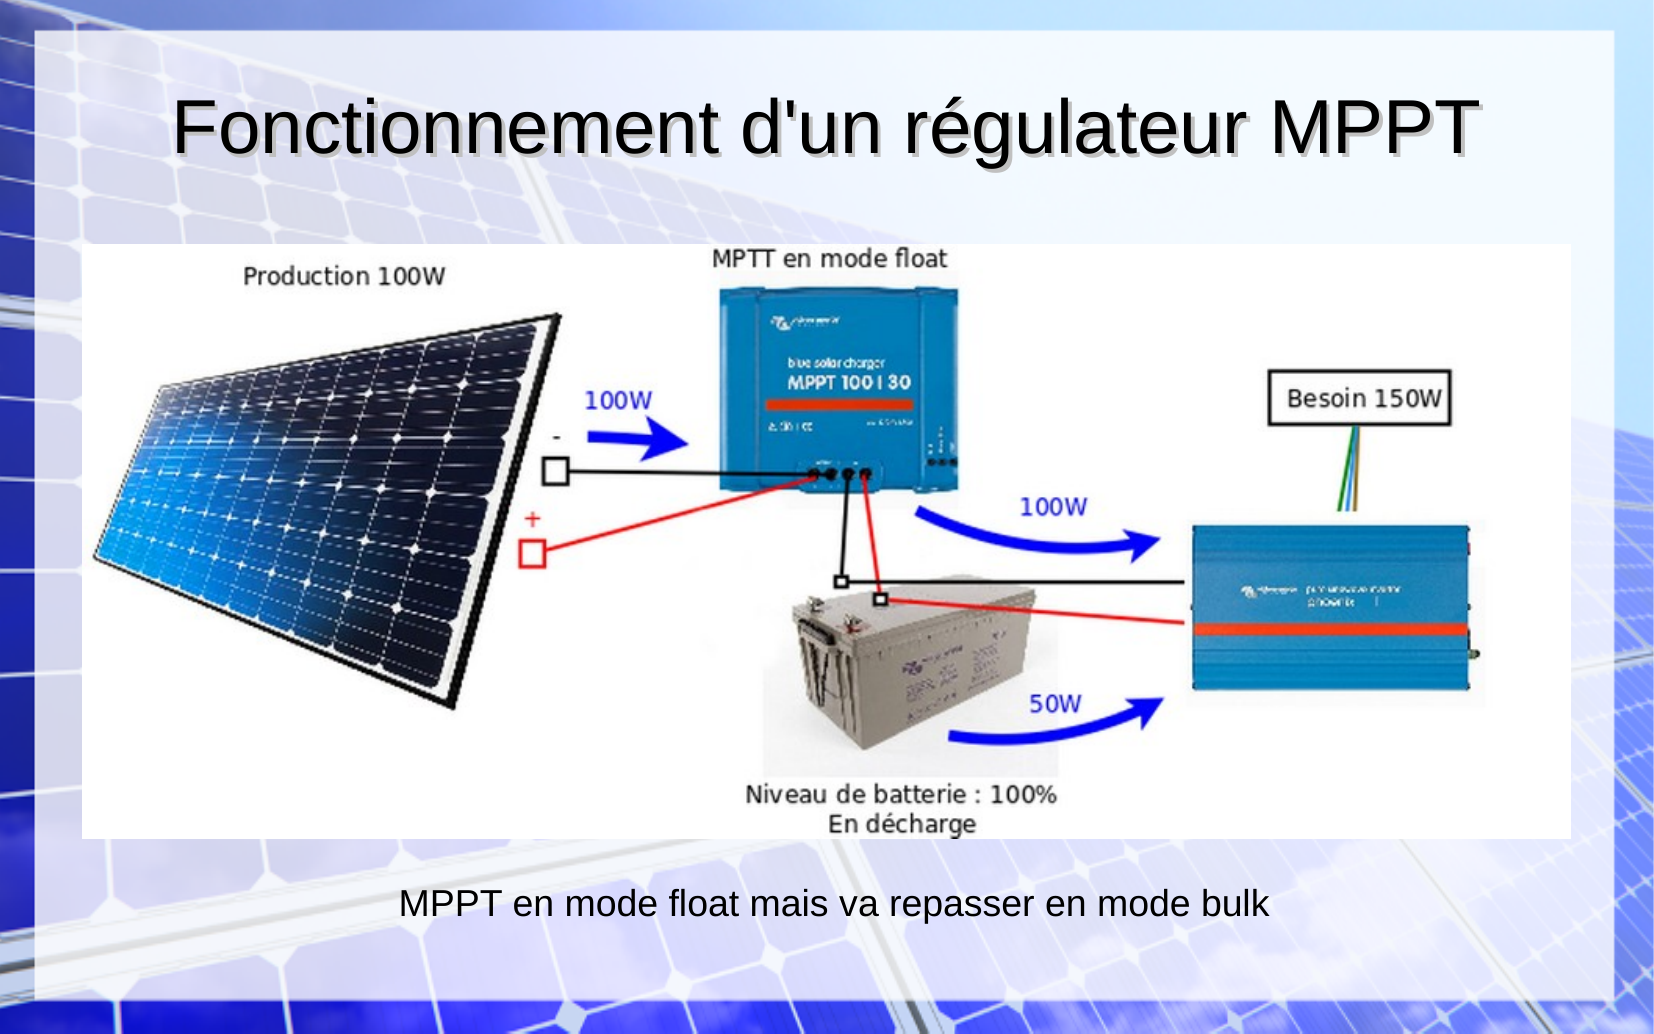

# Fonctionnement d'un régulateur MPPT
MPPT en mode float mais va repasser en mode bulk